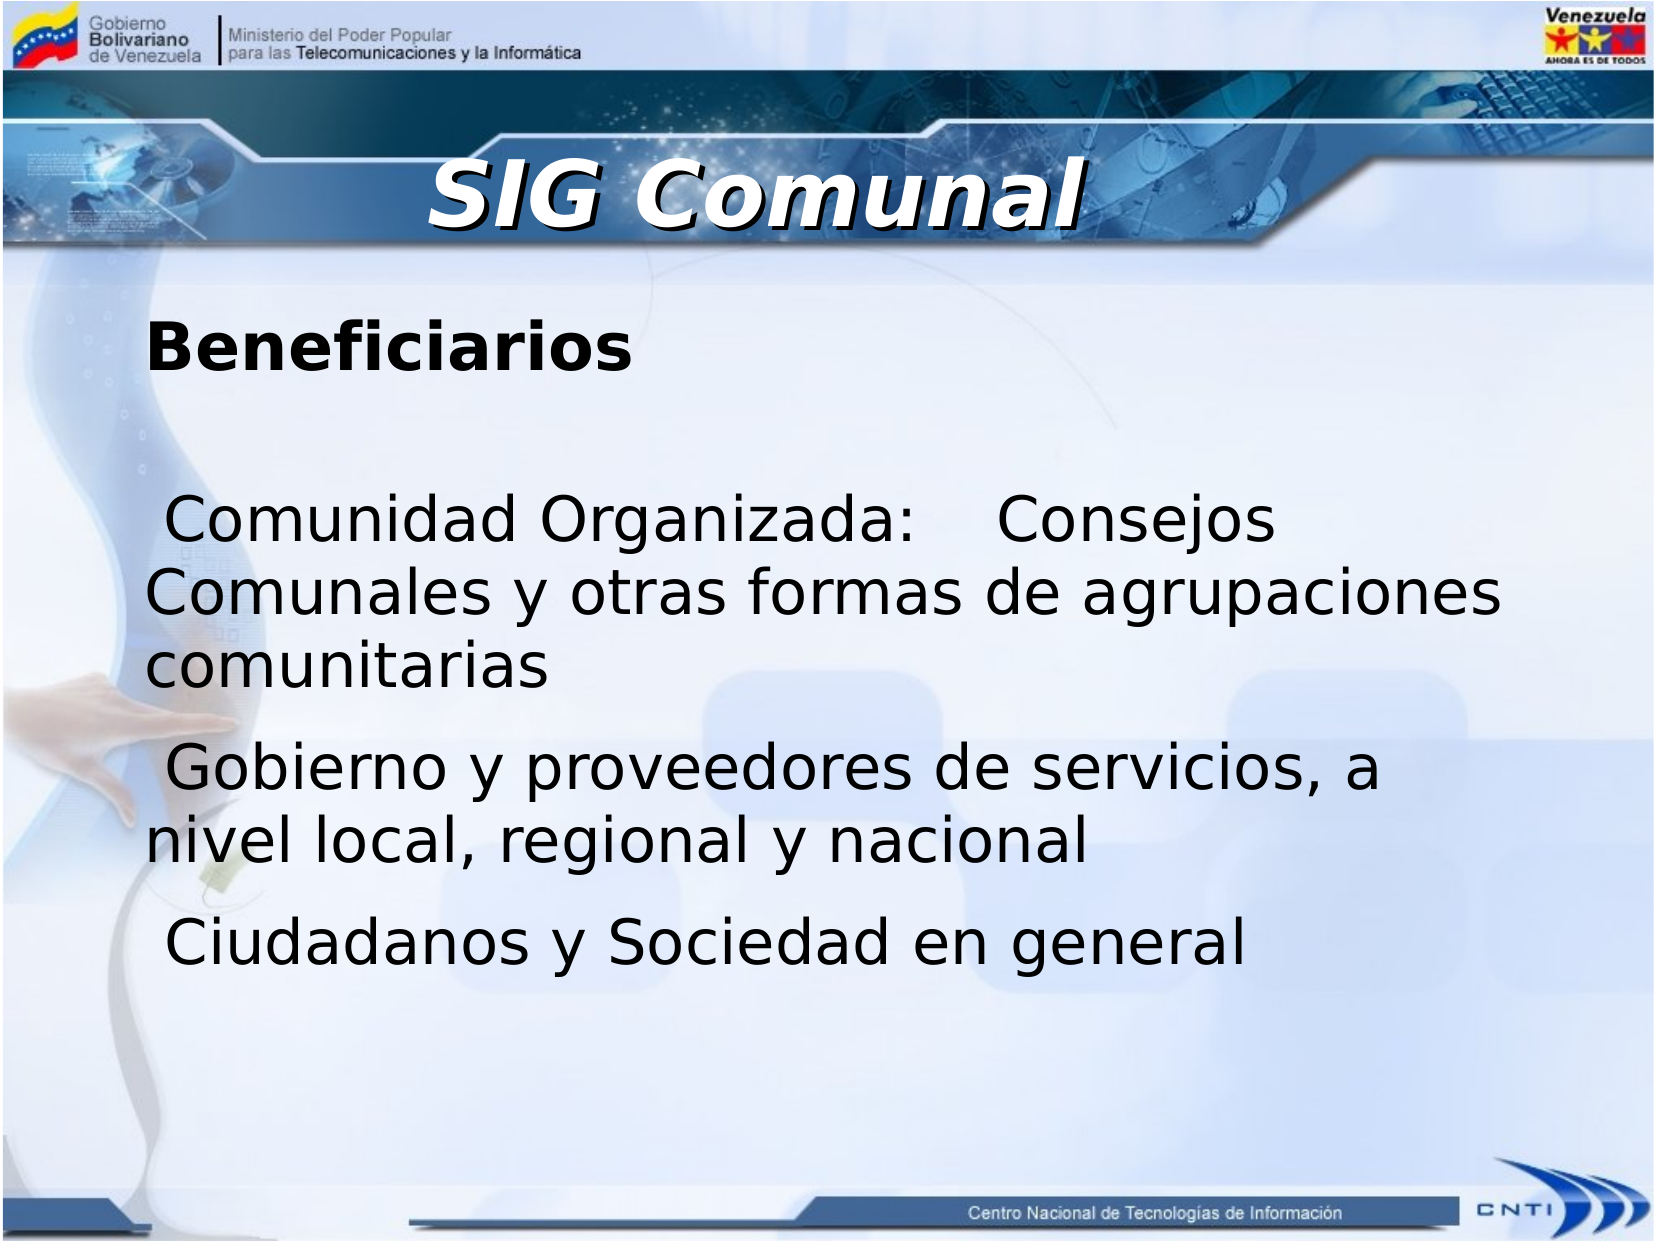

# SIG Comunal
Beneficiarios
 Comunidad Organizada: Consejos Comunales y otras formas de agrupaciones comunitarias
 Gobierno y proveedores de servicios, a nivel local, regional y nacional
 Ciudadanos y Sociedad en general